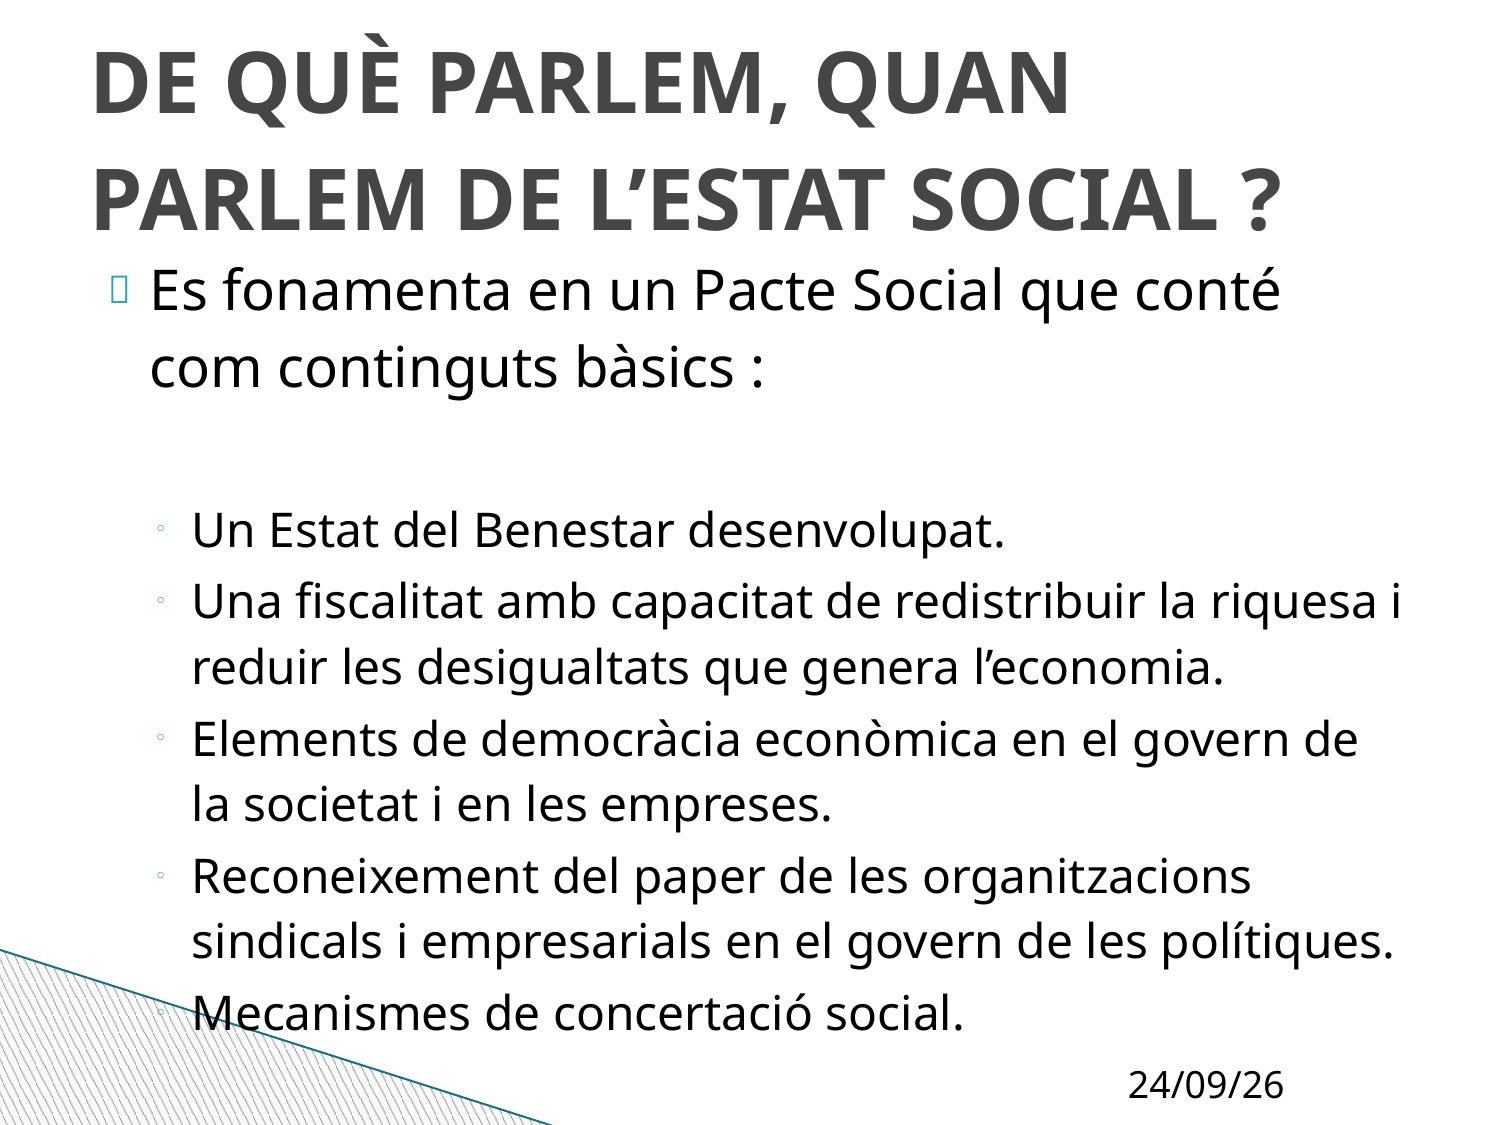

DE QUÈ PARLEM, QUAN PARLEM DE L’ESTAT SOCIAL ?
# Es fonamenta en un Pacte Social que conté com continguts bàsics :
Un Estat del Benestar desenvolupat.
Una fiscalitat amb capacitat de redistribuir la riquesa i reduir les desigualtats que genera l’economia.
Elements de democràcia econòmica en el govern de la societat i en les empreses.
Reconeixement del paper de les organitzacions sindicals i empresarials en el govern de les polítiques.
Mecanismes de concertació social.